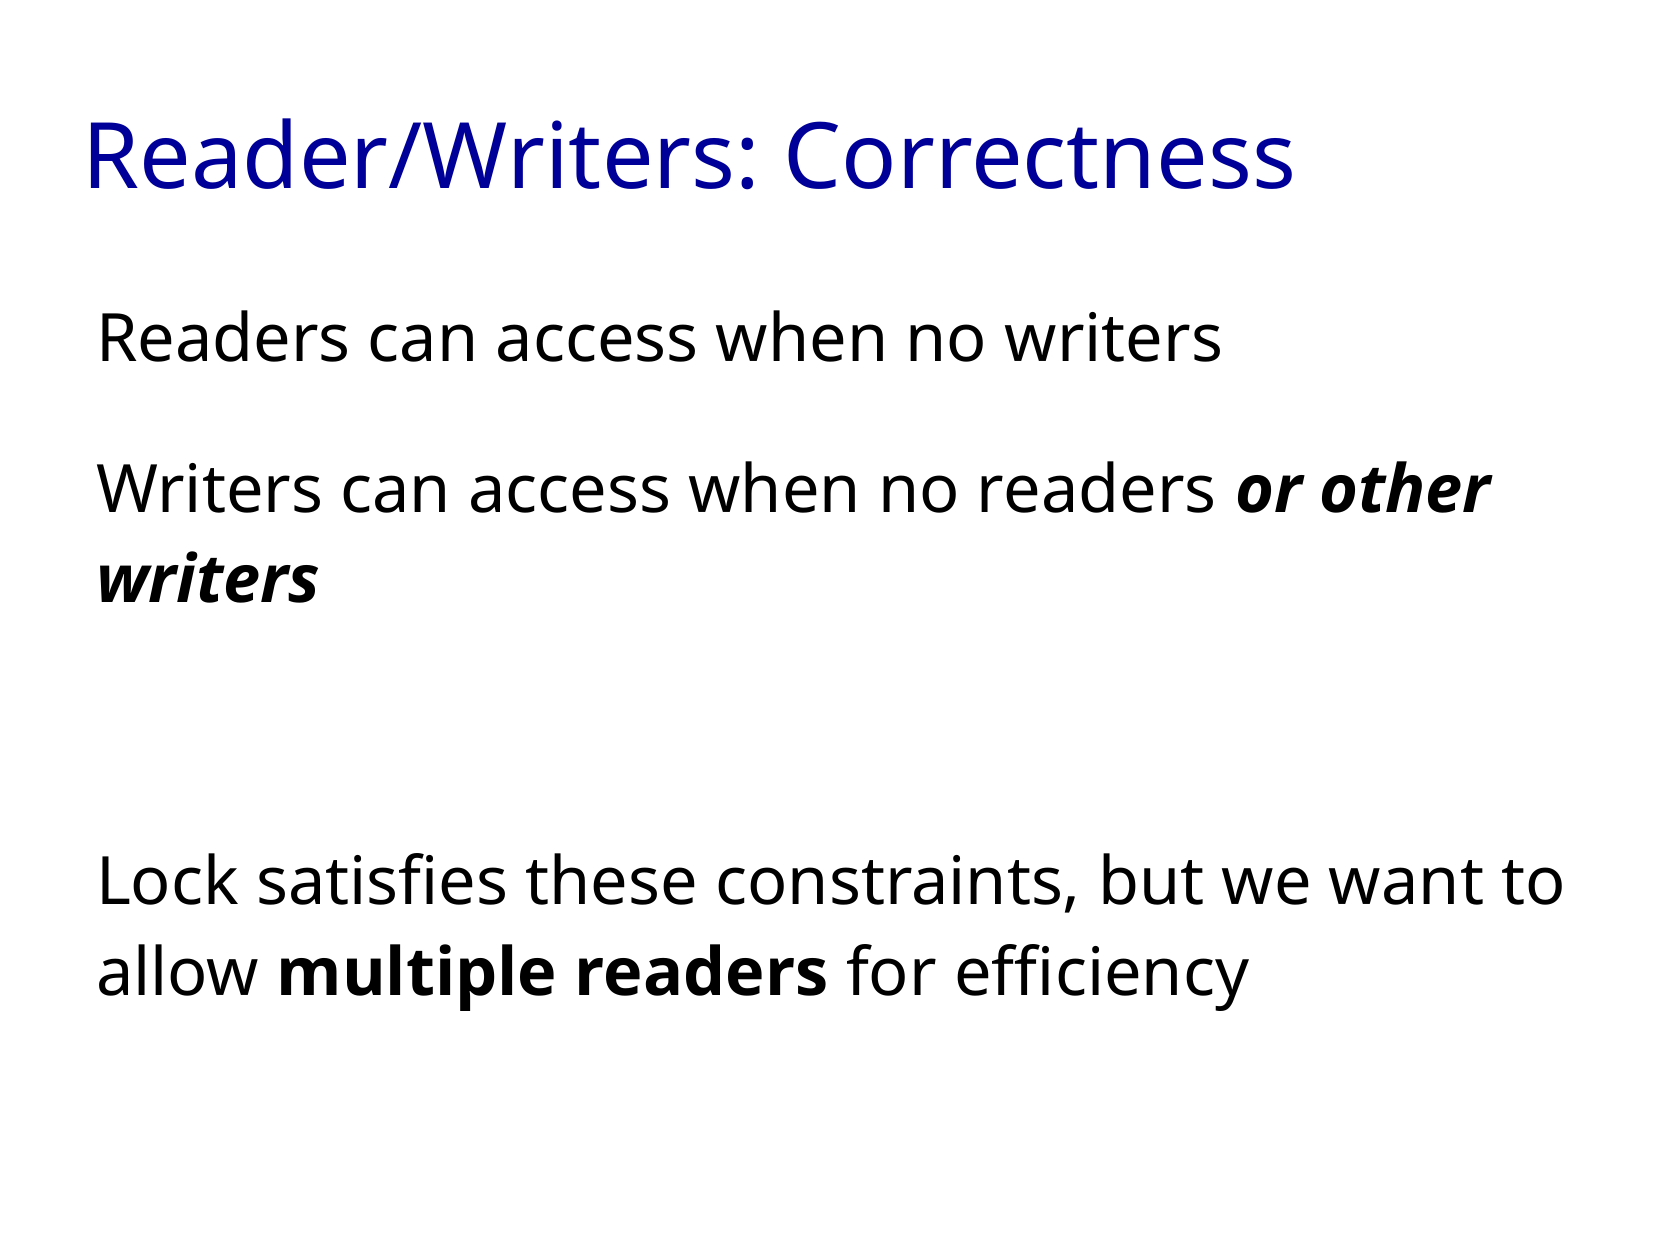

# Reader/Writers: Correctness
Readers can access when no writers
Writers can access when no readers or other writers
Lock satisfies these constraints, but we want to allow multiple readers for efficiency